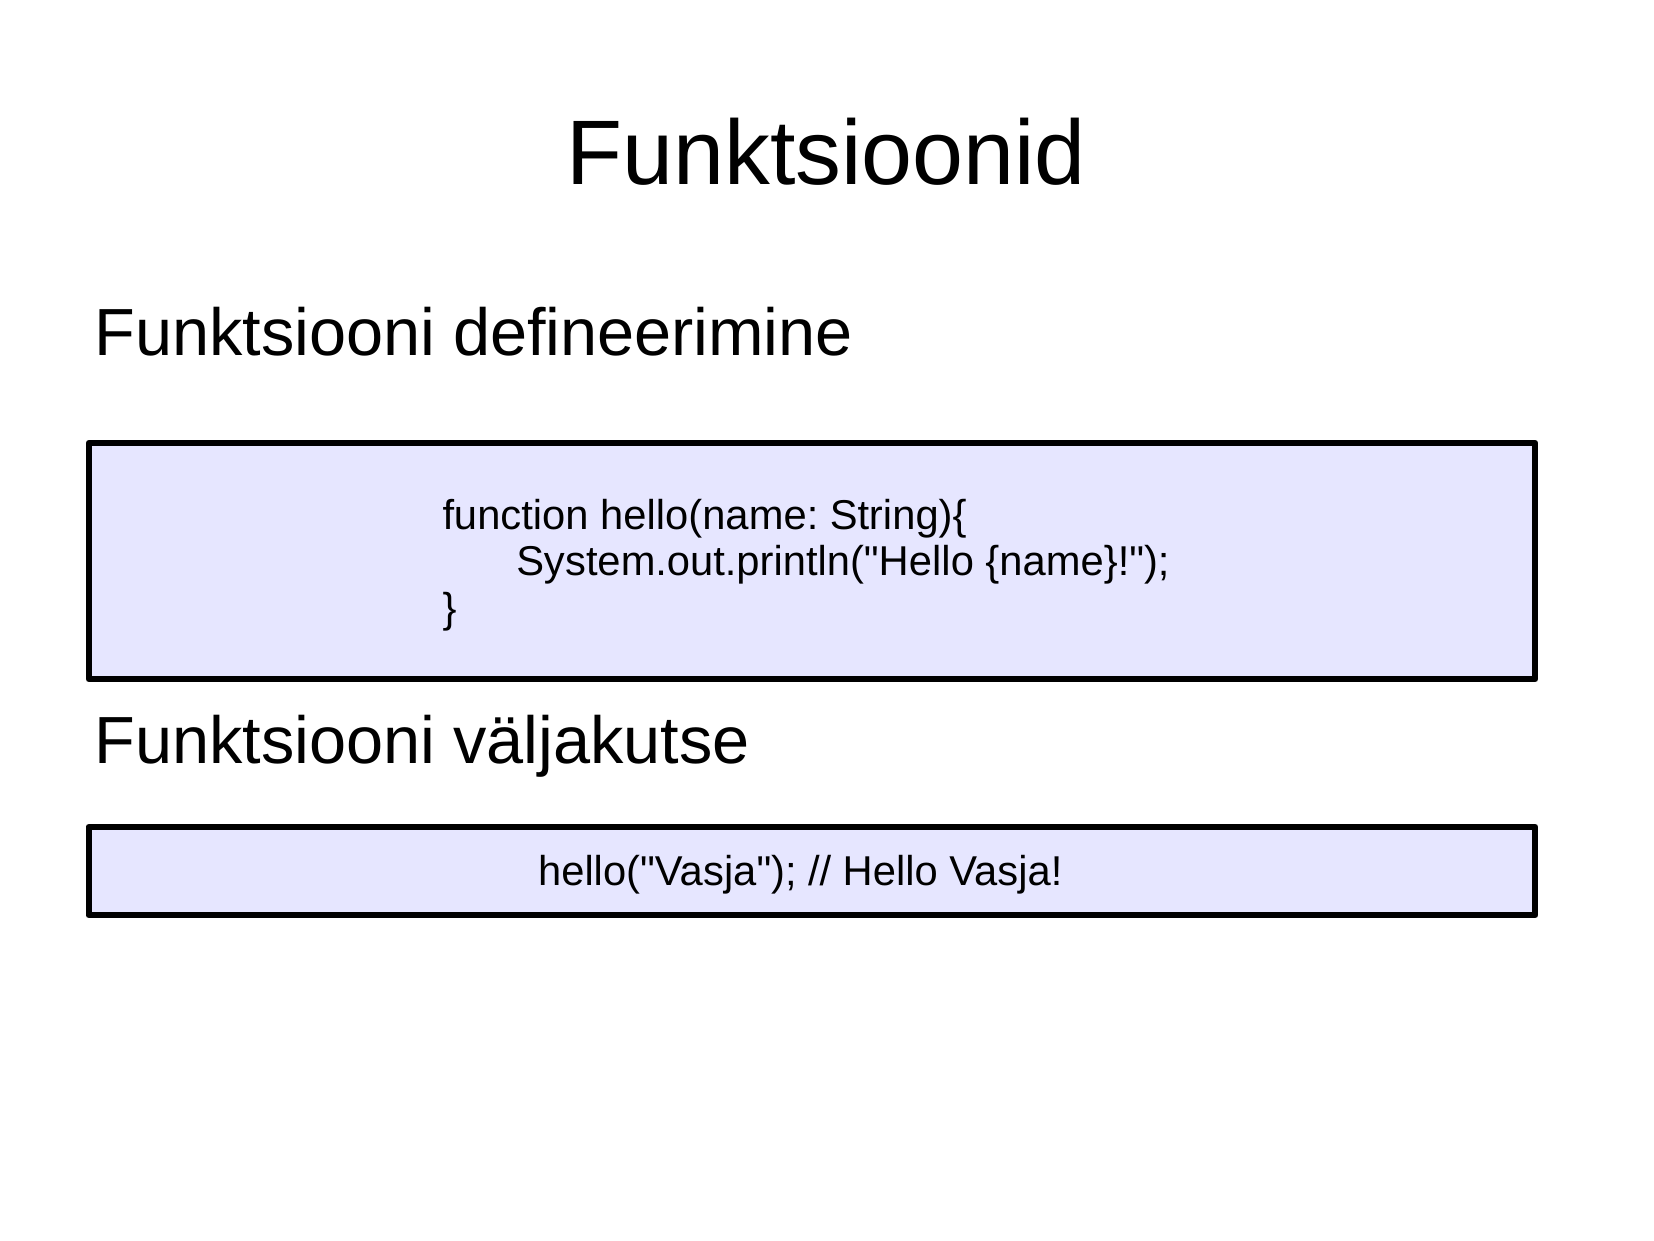

# Funktsioonid
Funktsiooni defineerimine
function hello(name: String){
	System.out.println("Hello {name}!");
}
Funktsiooni väljakutse
hello("Vasja"); // Hello Vasja!